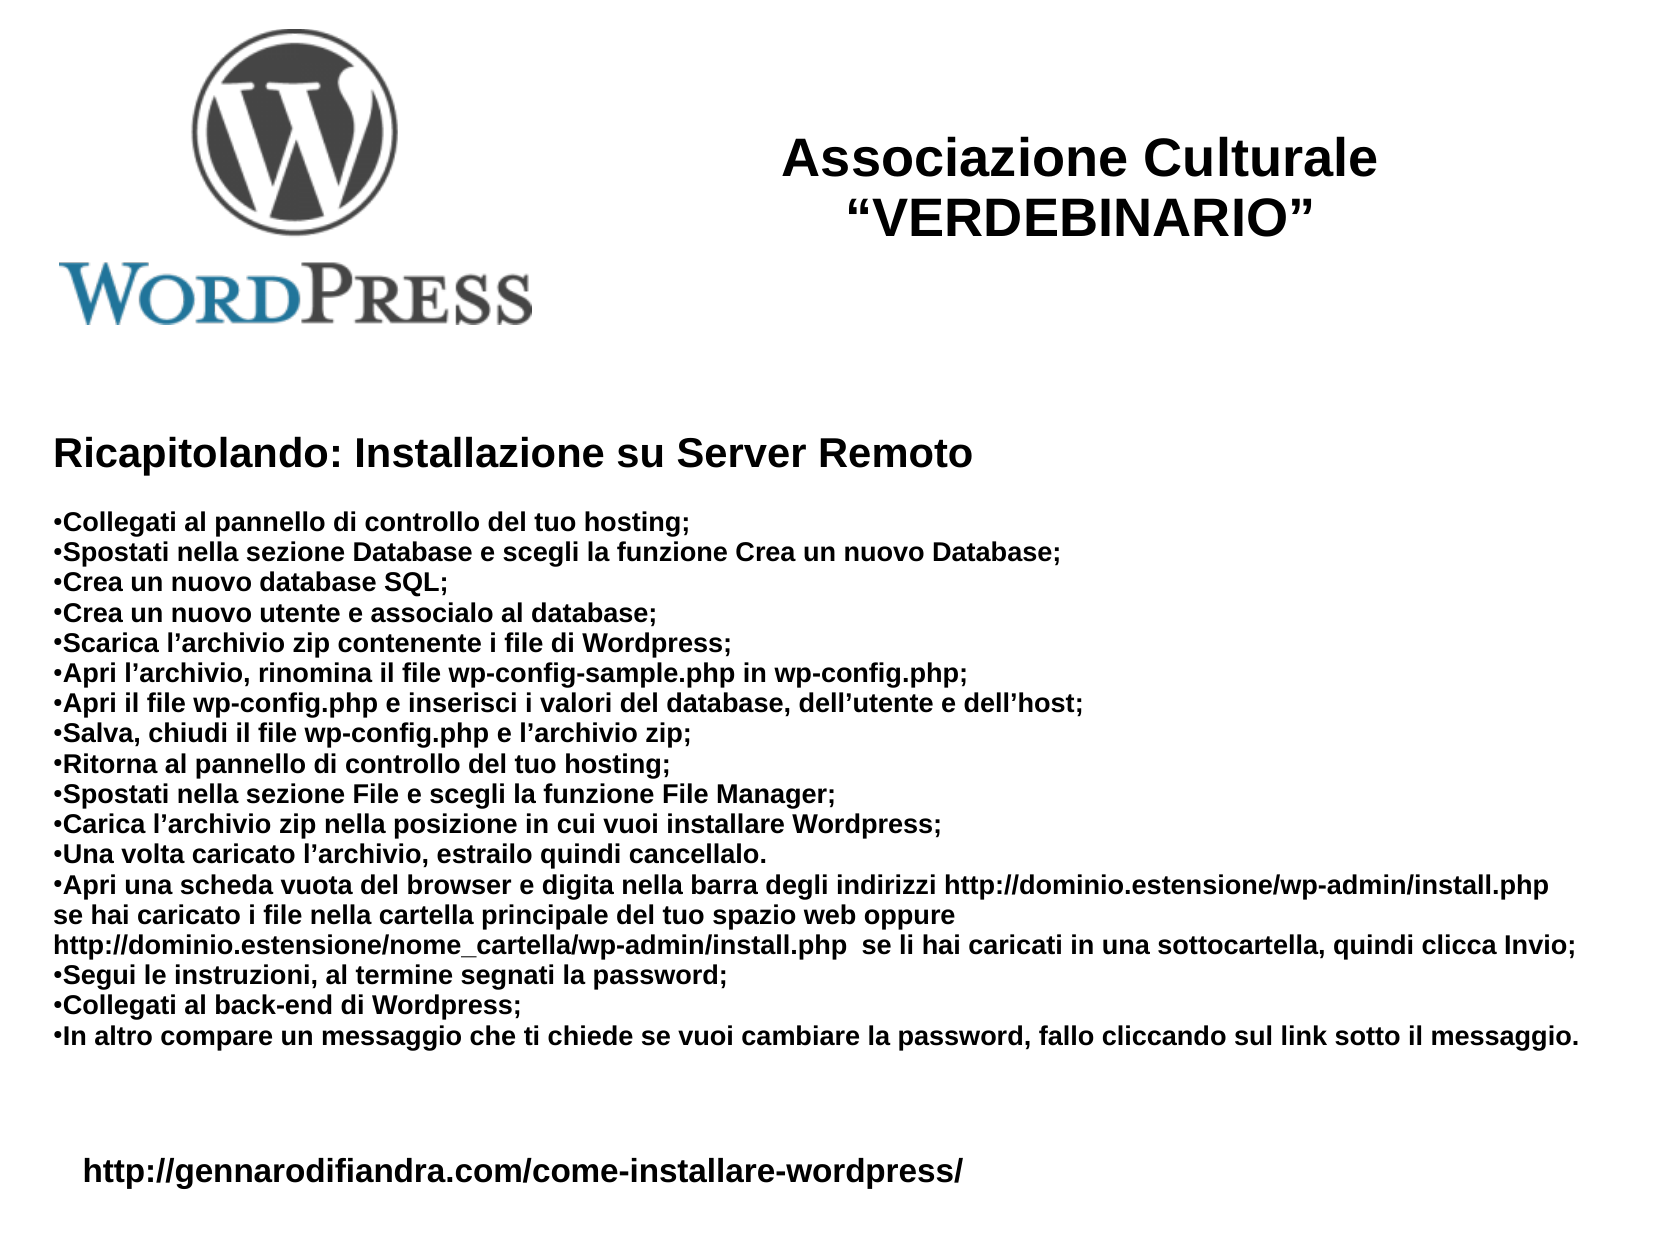

# Associazione Culturale “VERDEBINARIO”
Ricapitolando: Installazione su Server Remoto
Collegati al pannello di controllo del tuo hosting;
Spostati nella sezione Database e scegli la funzione Crea un nuovo Database;
Crea un nuovo database SQL;
Crea un nuovo utente e associalo al database;
Scarica l’archivio zip contenente i file di Wordpress;
Apri l’archivio, rinomina il file wp-config-sample.php in wp-config.php;
Apri il file wp-config.php e inserisci i valori del database, dell’utente e dell’host;
Salva, chiudi il file wp-config.php e l’archivio zip;
Ritorna al pannello di controllo del tuo hosting;
Spostati nella sezione File e scegli la funzione File Manager;
Carica l’archivio zip nella posizione in cui vuoi installare Wordpress;
Una volta caricato l’archivio, estrailo quindi cancellalo.
Apri una scheda vuota del browser e digita nella barra degli indirizzi http://dominio.estensione/wp-admin/install.php
se hai caricato i file nella cartella principale del tuo spazio web oppurehttp://dominio.estensione/nome_cartella/wp-admin/install.php se li hai caricati in una sottocartella, quindi clicca Invio;
Segui le instruzioni, al termine segnati la password;
Collegati al back-end di Wordpress;
In altro compare un messaggio che ti chiede se vuoi cambiare la password, fallo cliccando sul link sotto il messaggio.
http://gennarodifiandra.com/come-installare-wordpress/